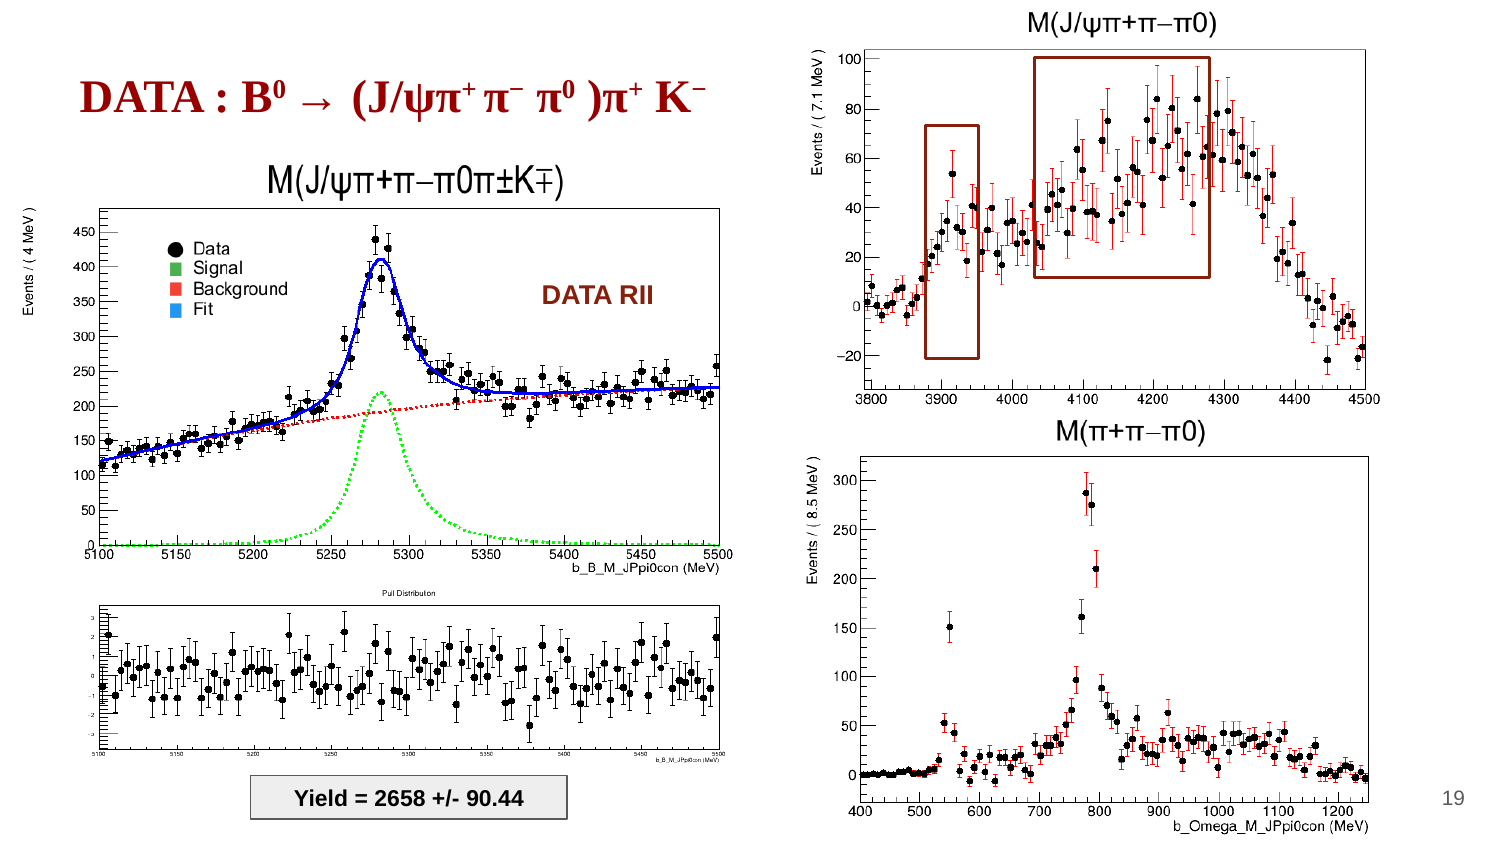

DATA : B0 → (J/ψπ+ π− π0 )π+ K−
DATA RII
Yield = 2658 +/- 90.44